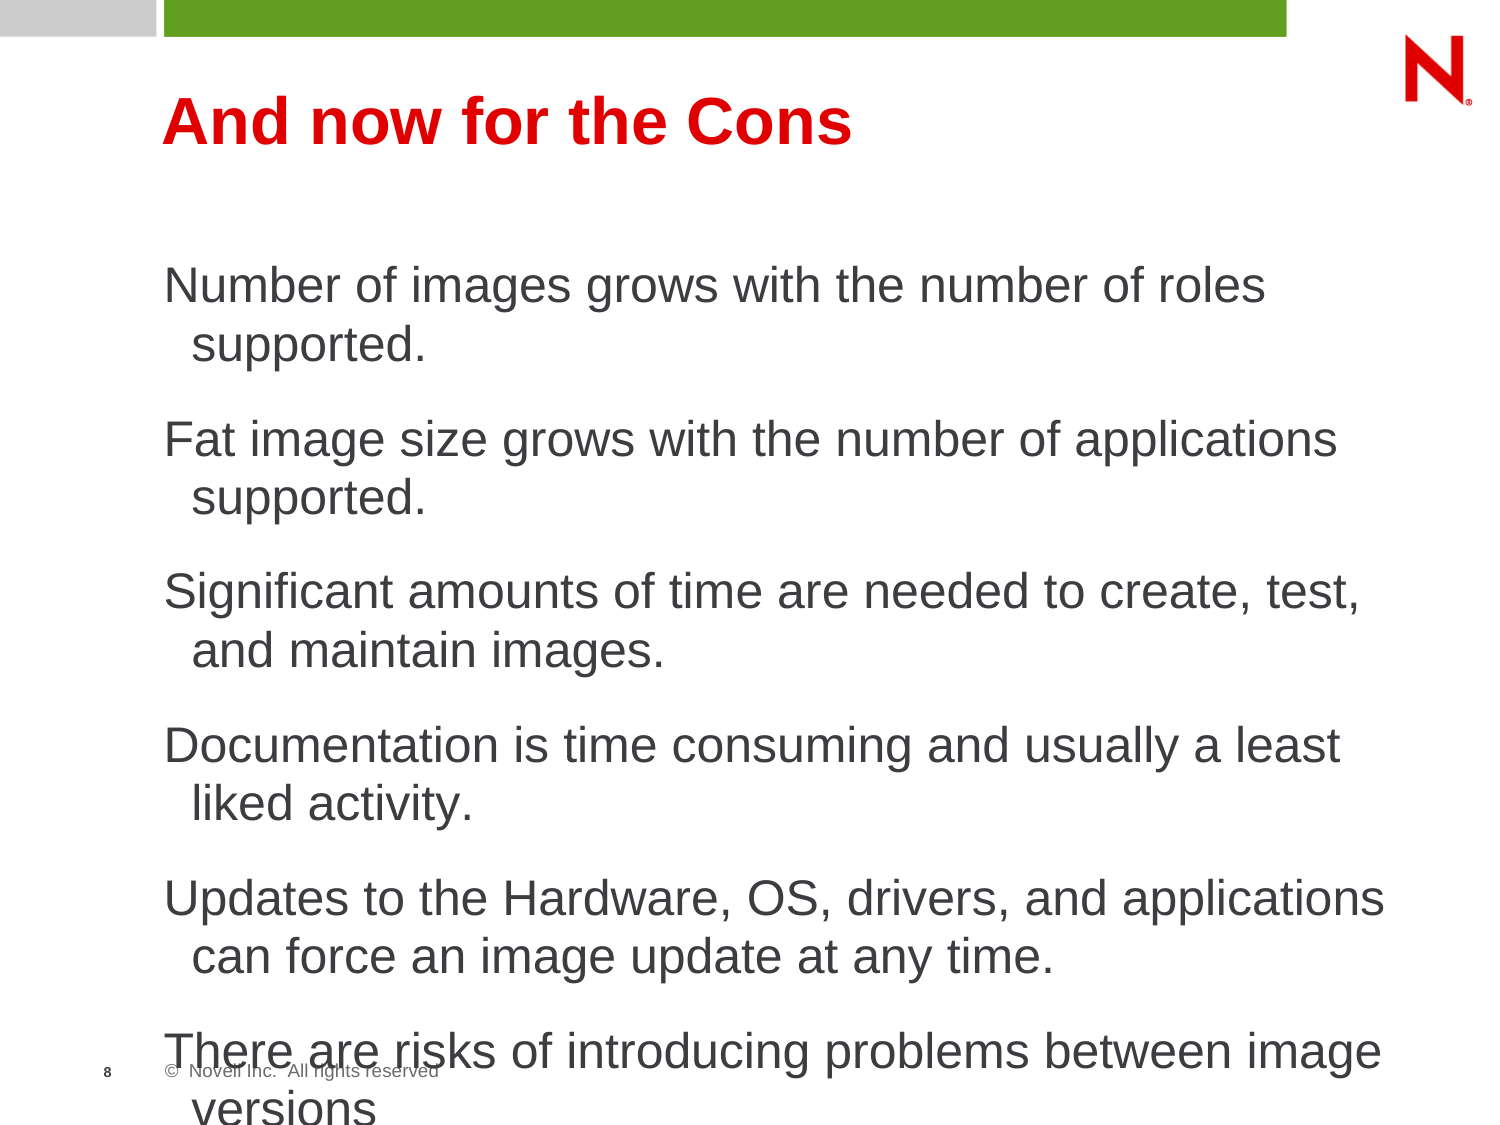

# And now for the Cons
Number of images grows with the number of roles supported.
Fat image size grows with the number of applications supported.
Significant amounts of time are needed to create, test, and maintain images.
Documentation is time consuming and usually a least liked activity.
Updates to the Hardware, OS, drivers, and applications can force an image update at any time.
There are risks of introducing problems between image versions